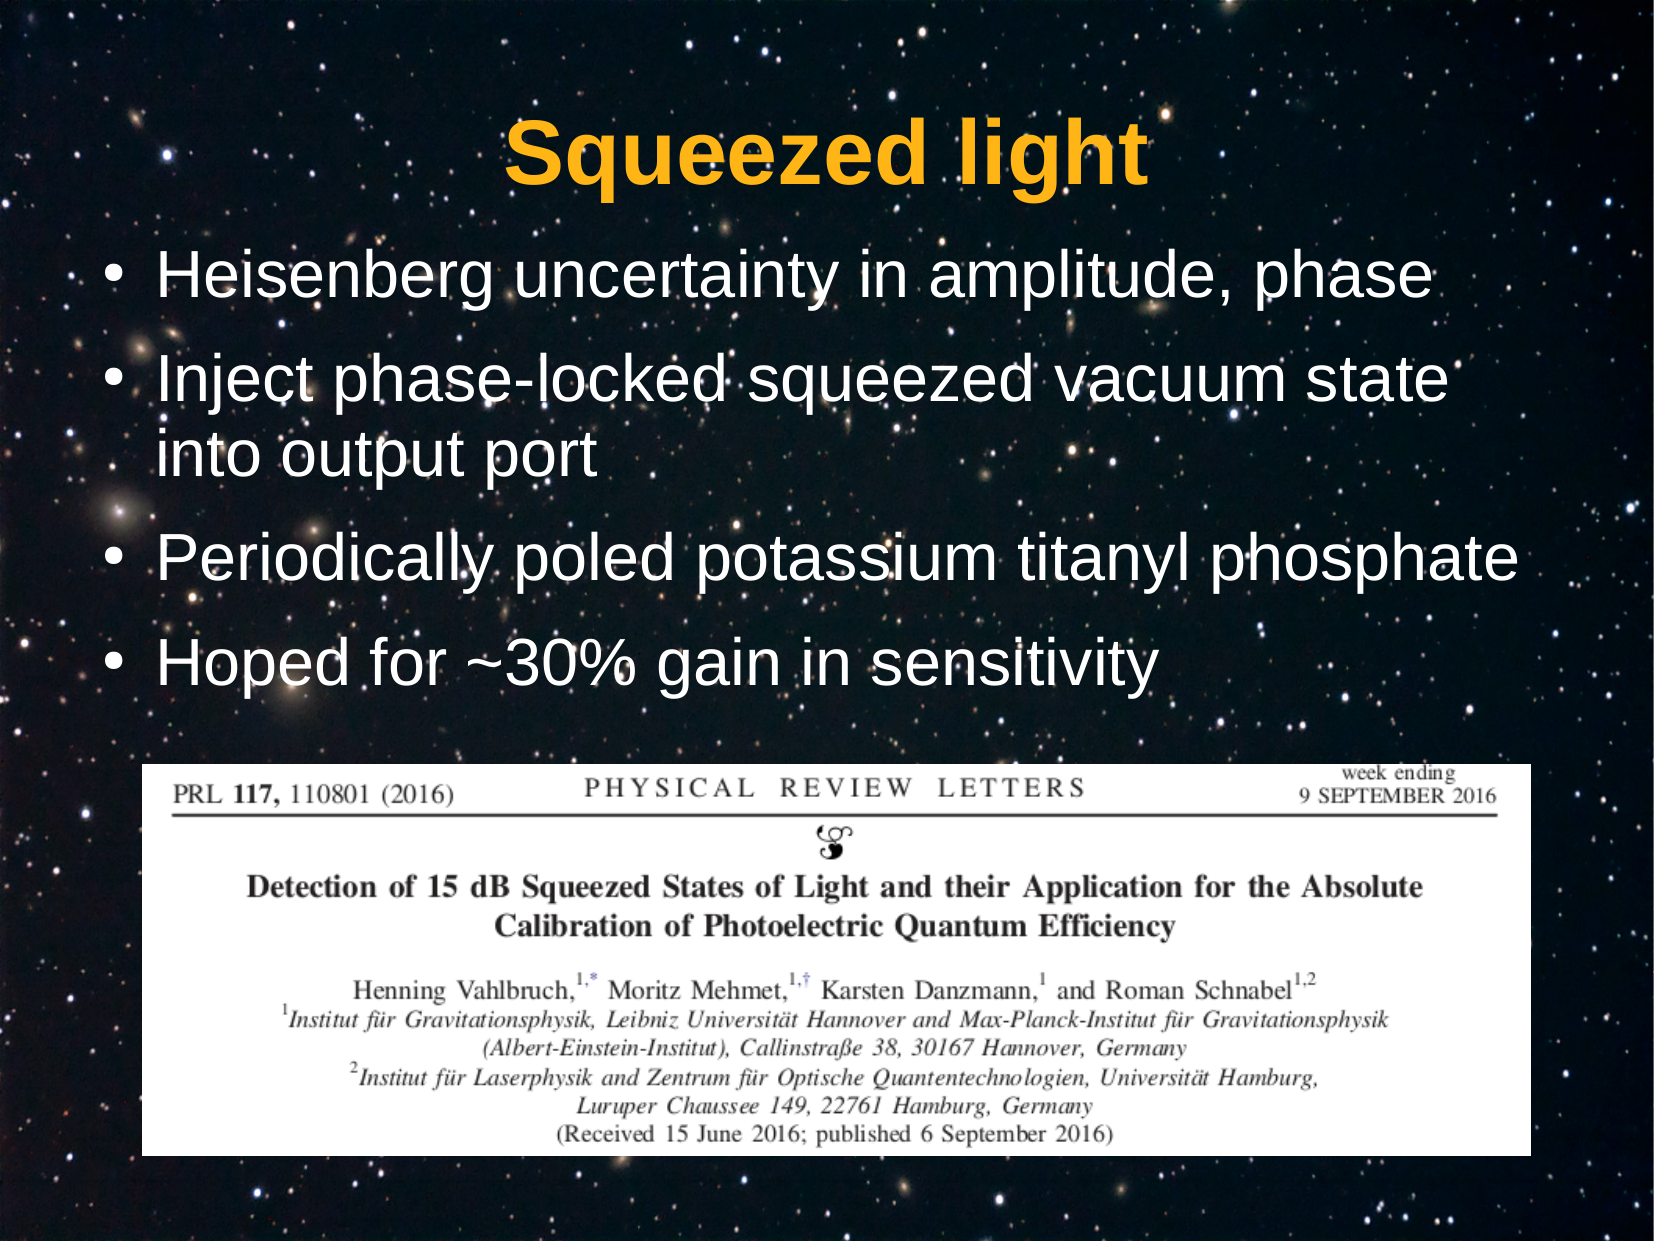

# Squeezed light
Heisenberg uncertainty in amplitude, phase
Inject phase-locked squeezed vacuum state into output port
Periodically poled potassium titanyl phosphate
Hoped for ~30% gain in sensitivity